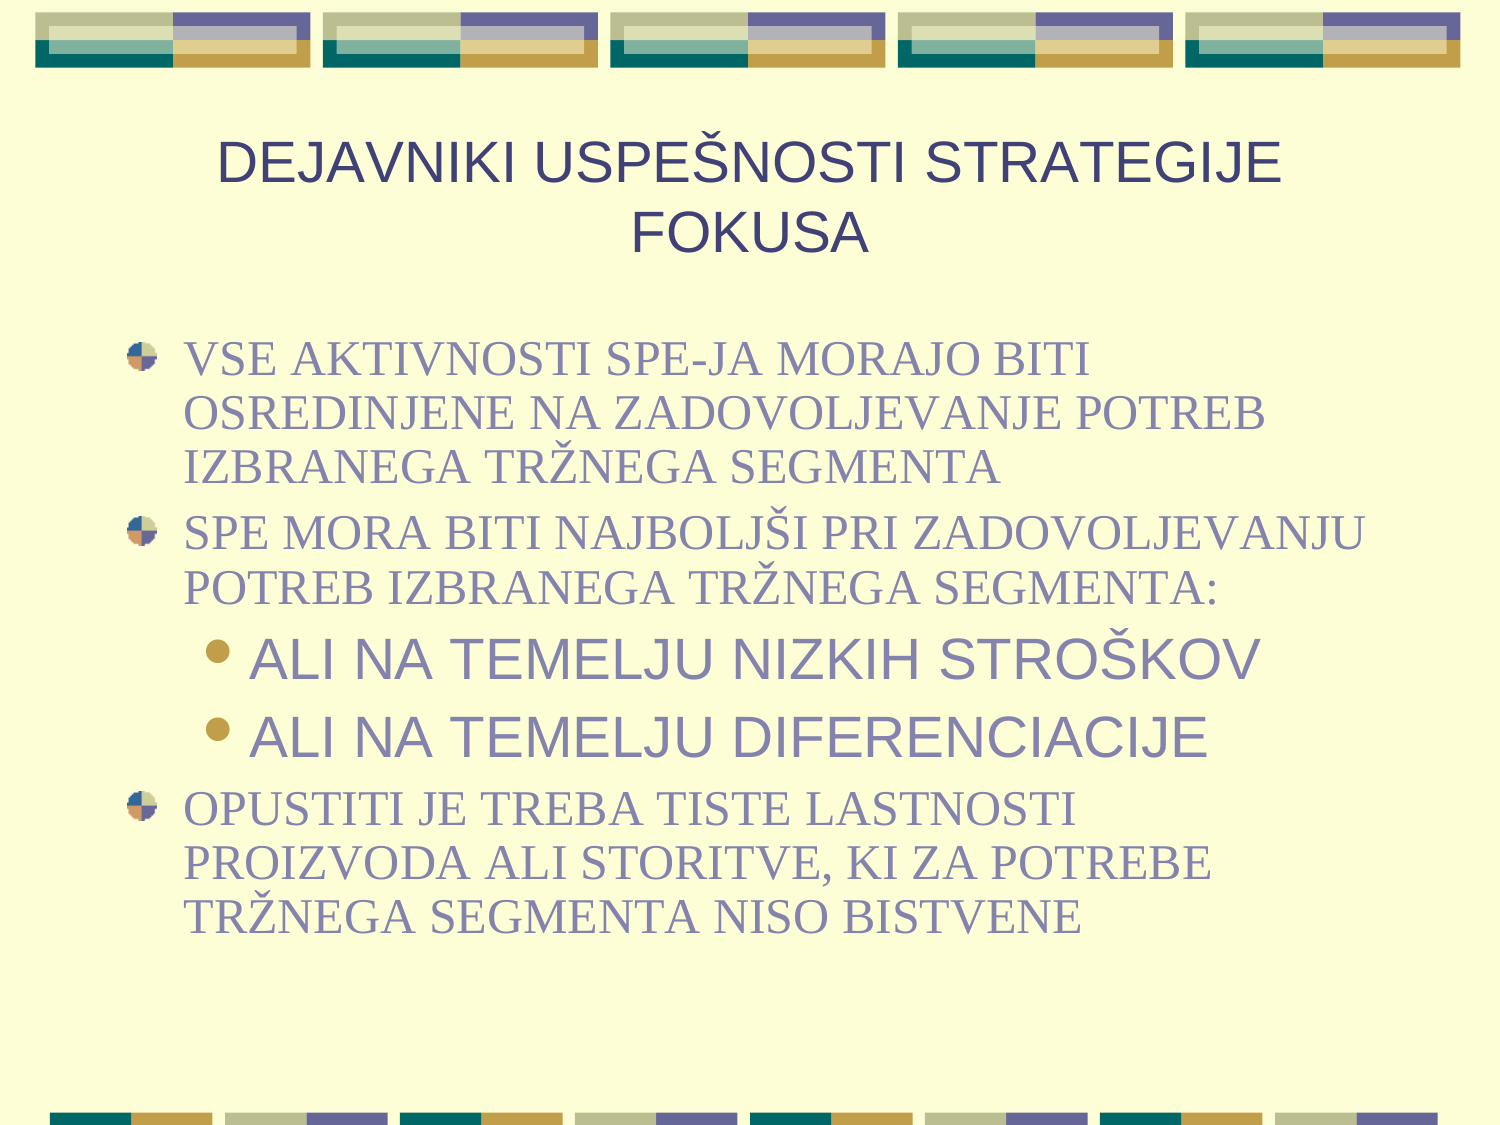

# DEJAVNIKI USPEŠNOSTI STRATEGIJE FOKUSA
VSE AKTIVNOSTI SPE-JA MORAJO BITI OSREDINJENE NA ZADOVOLJEVANJE POTREB IZBRANEGA TRŽNEGA SEGMENTA
SPE MORA BITI NAJBOLJŠI PRI ZADOVOLJEVANJU POTREB IZBRANEGA TRŽNEGA SEGMENTA:
ALI NA TEMELJU NIZKIH STROŠKOV
ALI NA TEMELJU DIFERENCIACIJE
OPUSTITI JE TREBA TISTE LASTNOSTI PROIZVODA ALI STORITVE, KI ZA POTREBE TRŽNEGA SEGMENTA NISO BISTVENE